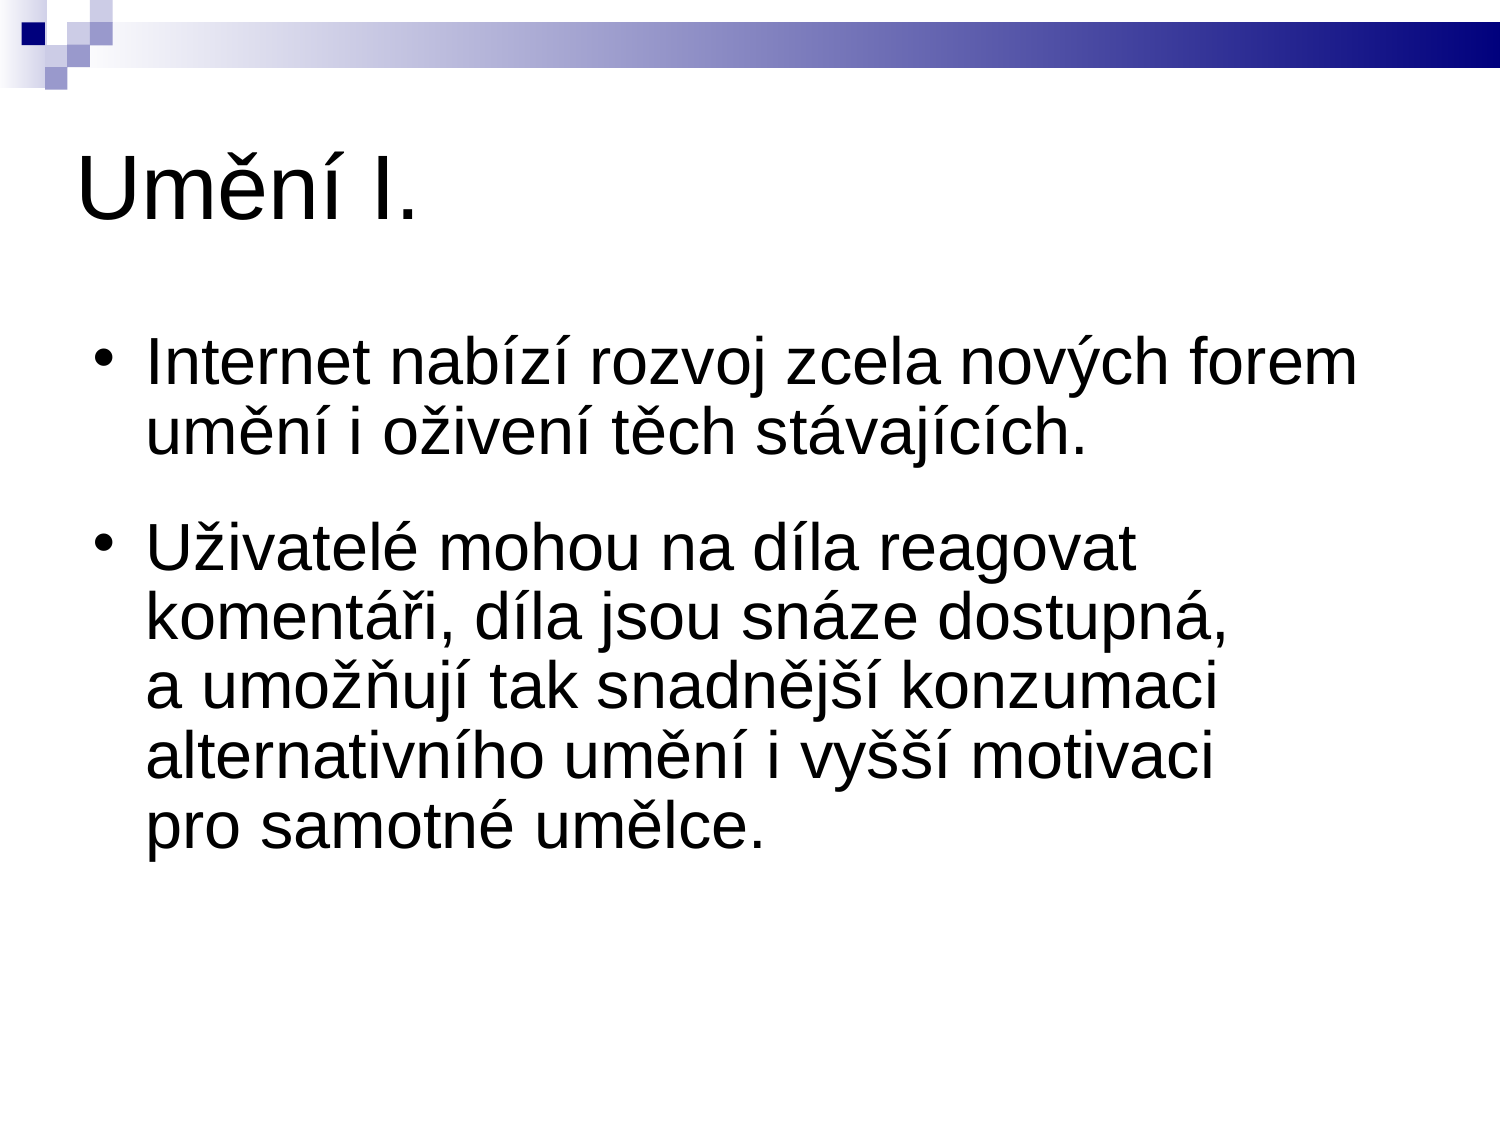

# Umění I.
Internet nabízí rozvoj zcela nových forem umění i oživení těch stávajících.
Uživatelé mohou na díla reagovat komentáři, díla jsou snáze dostupná,
a umožňují tak snadnější konzumaci alternativního umění i vyšší motivaci
pro samotné umělce.